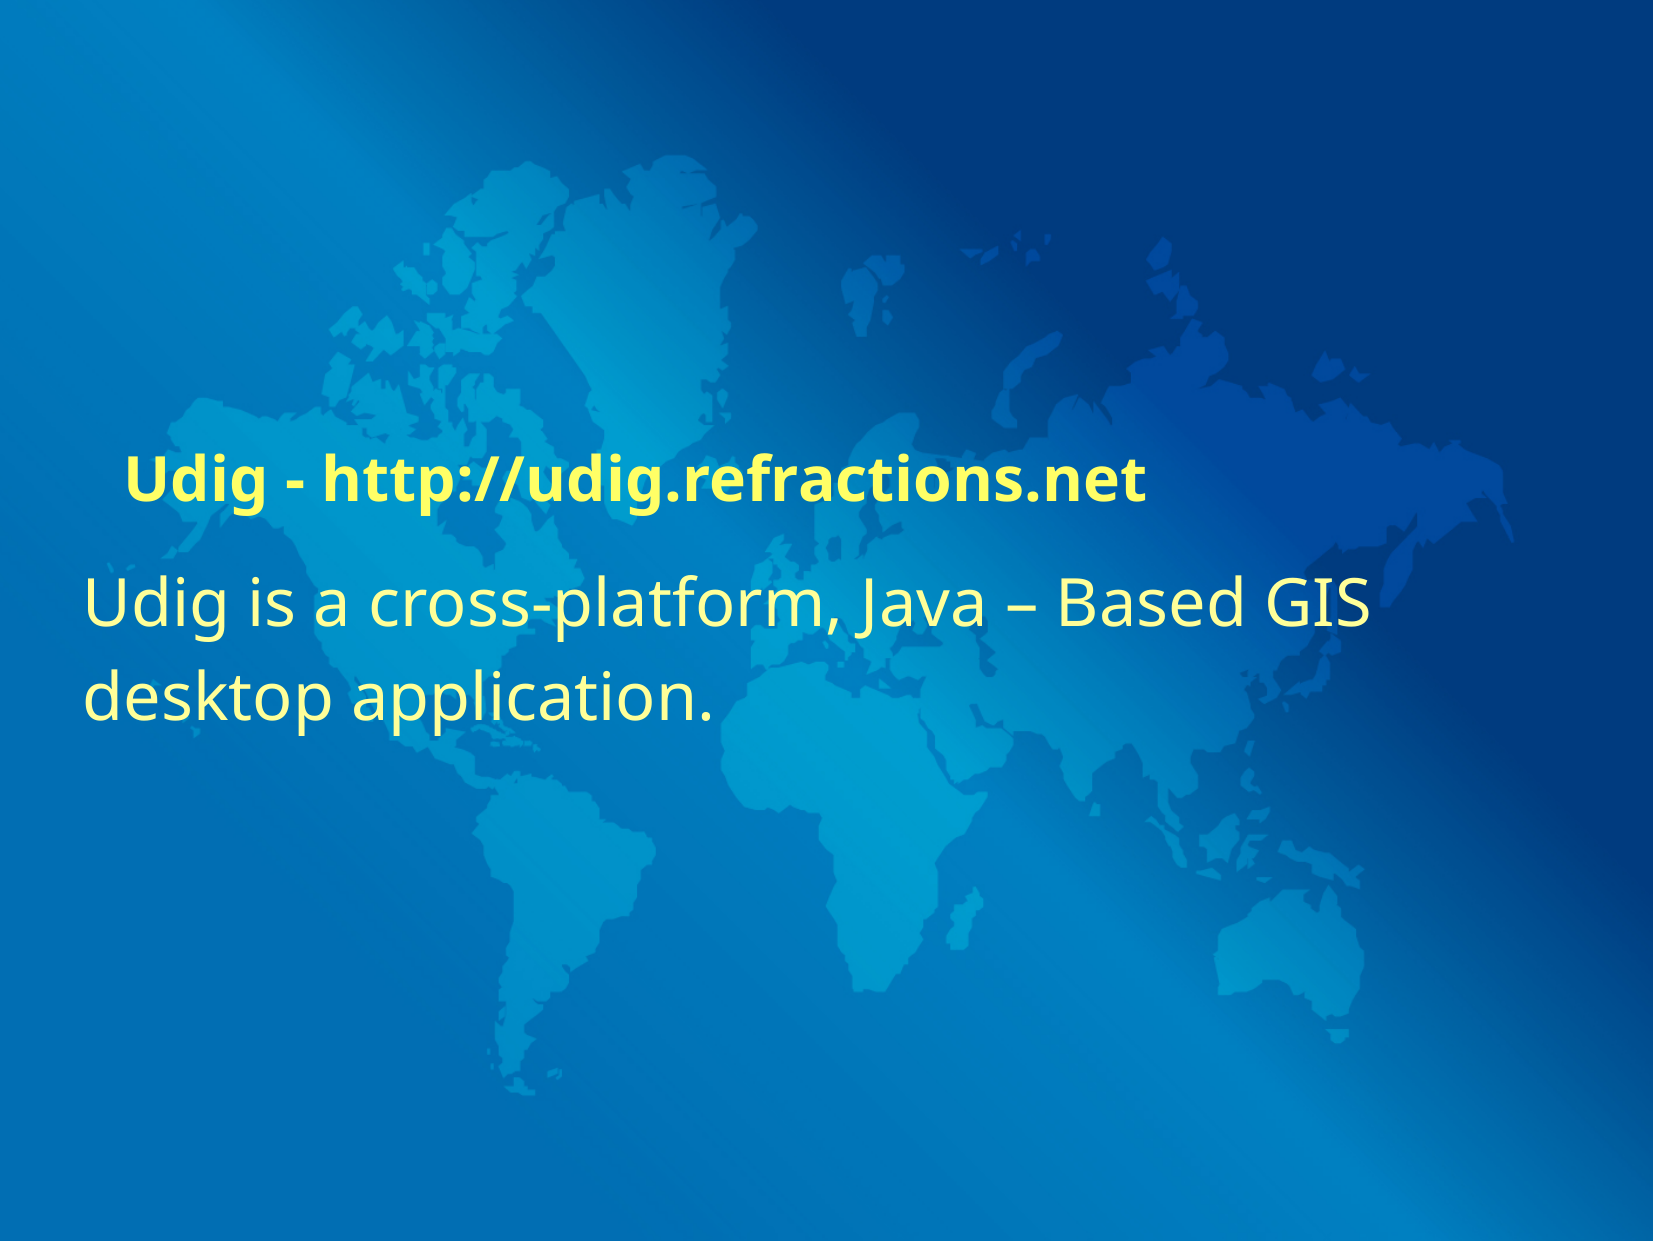

Udig is a cross-platform, Java – Based GIS desktop application.
# Udig - http://udig.refractions.net